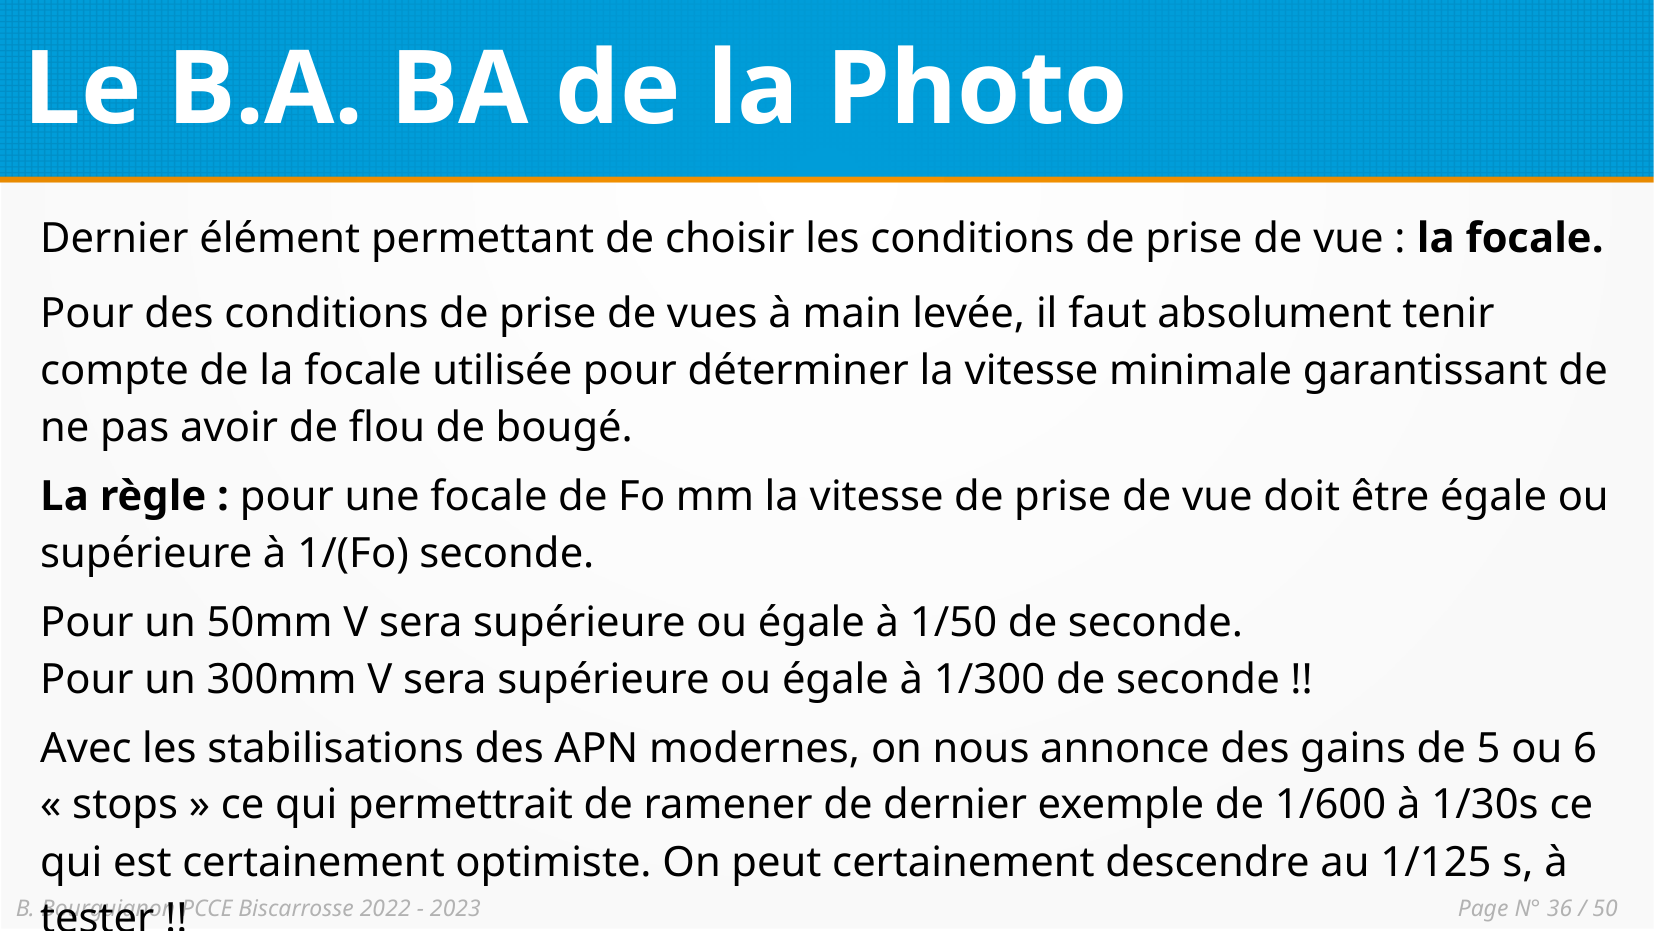

# Le B.A. BA de la Photo
Dernier élément permettant de choisir les conditions de prise de vue : la focale.
Pour des conditions de prise de vues à main levée, il faut absolument tenir compte de la focale utilisée pour déterminer la vitesse minimale garantissant de ne pas avoir de flou de bougé.
La règle : pour une focale de Fo mm la vitesse de prise de vue doit être égale ou supérieure à 1/(Fo) seconde.
Pour un 50mm V sera supérieure ou égale à 1/50 de seconde.
Pour un 300mm V sera supérieure ou égale à 1/300 de seconde !!
Avec les stabilisations des APN modernes, on nous annonce des gains de 5 ou 6 « stops » ce qui permettrait de ramener de dernier exemple de 1/600 à 1/30s ce qui est certainement optimiste. On peut certainement descendre au 1/125 s, à tester !!